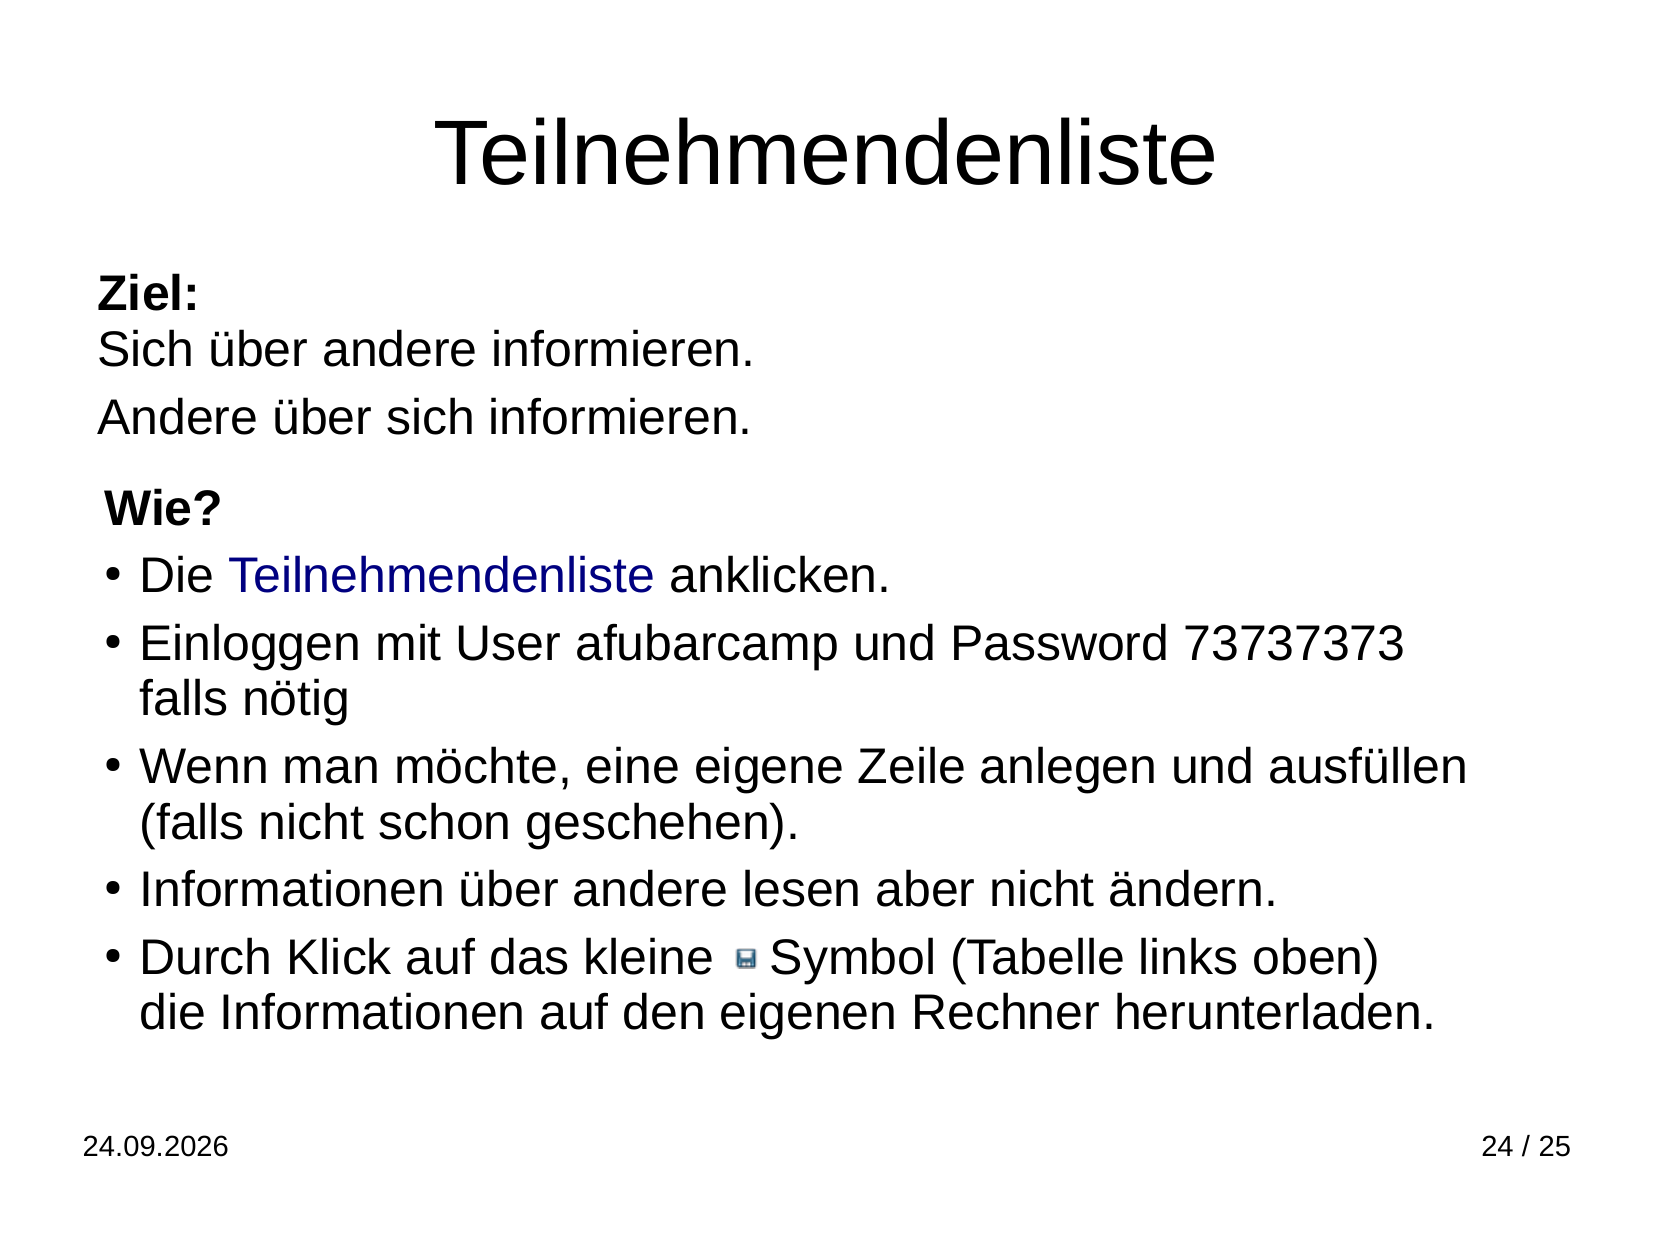

# Teilnehmendenliste
Ziel:
Sich über andere informieren.
Andere über sich informieren.
Wie?
Die Teilnehmendenliste anklicken.
Einloggen mit User afubarcamp und Password 73737373
falls nötig
Wenn man möchte, eine eigene Zeile anlegen und ausfüllen
(falls nicht schon geschehen).
Informationen über andere lesen aber nicht ändern.
Durch Klick auf das kleine Symbol (Tabelle links oben)
die Informationen auf den eigenen Rechner herunterladen.